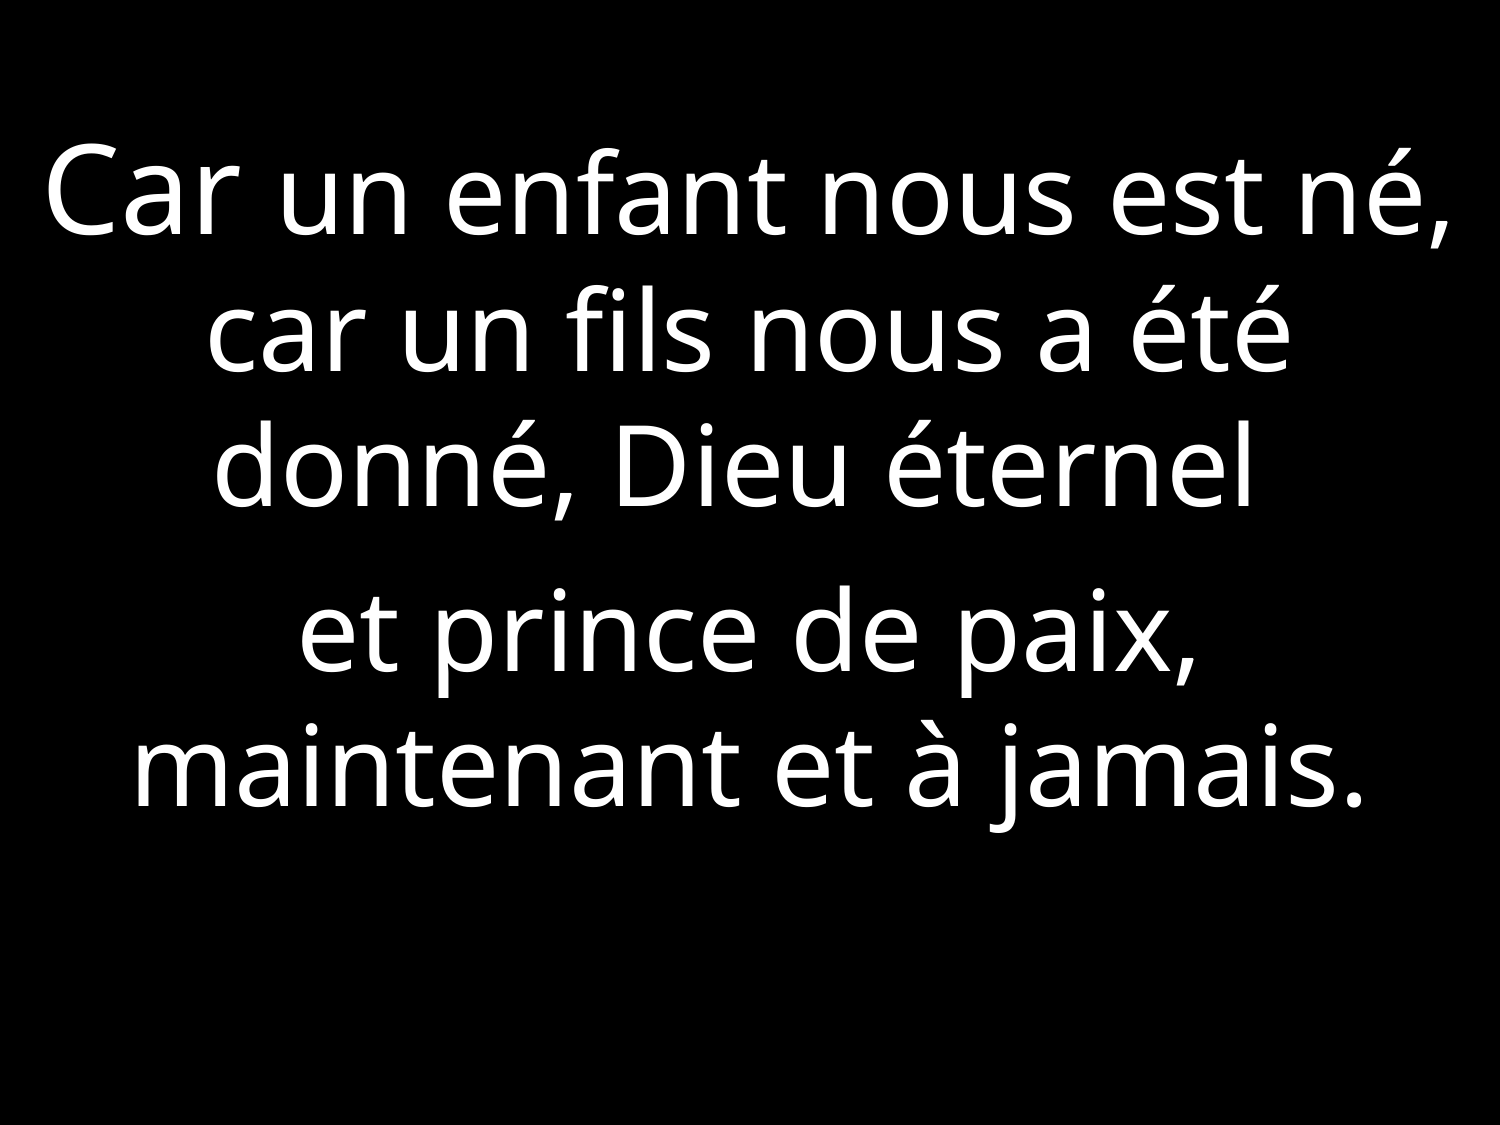

#
Car un enfant nous est né, car un fils nous a été donné, Dieu éternel
et prince de paix, maintenant et à jamais.